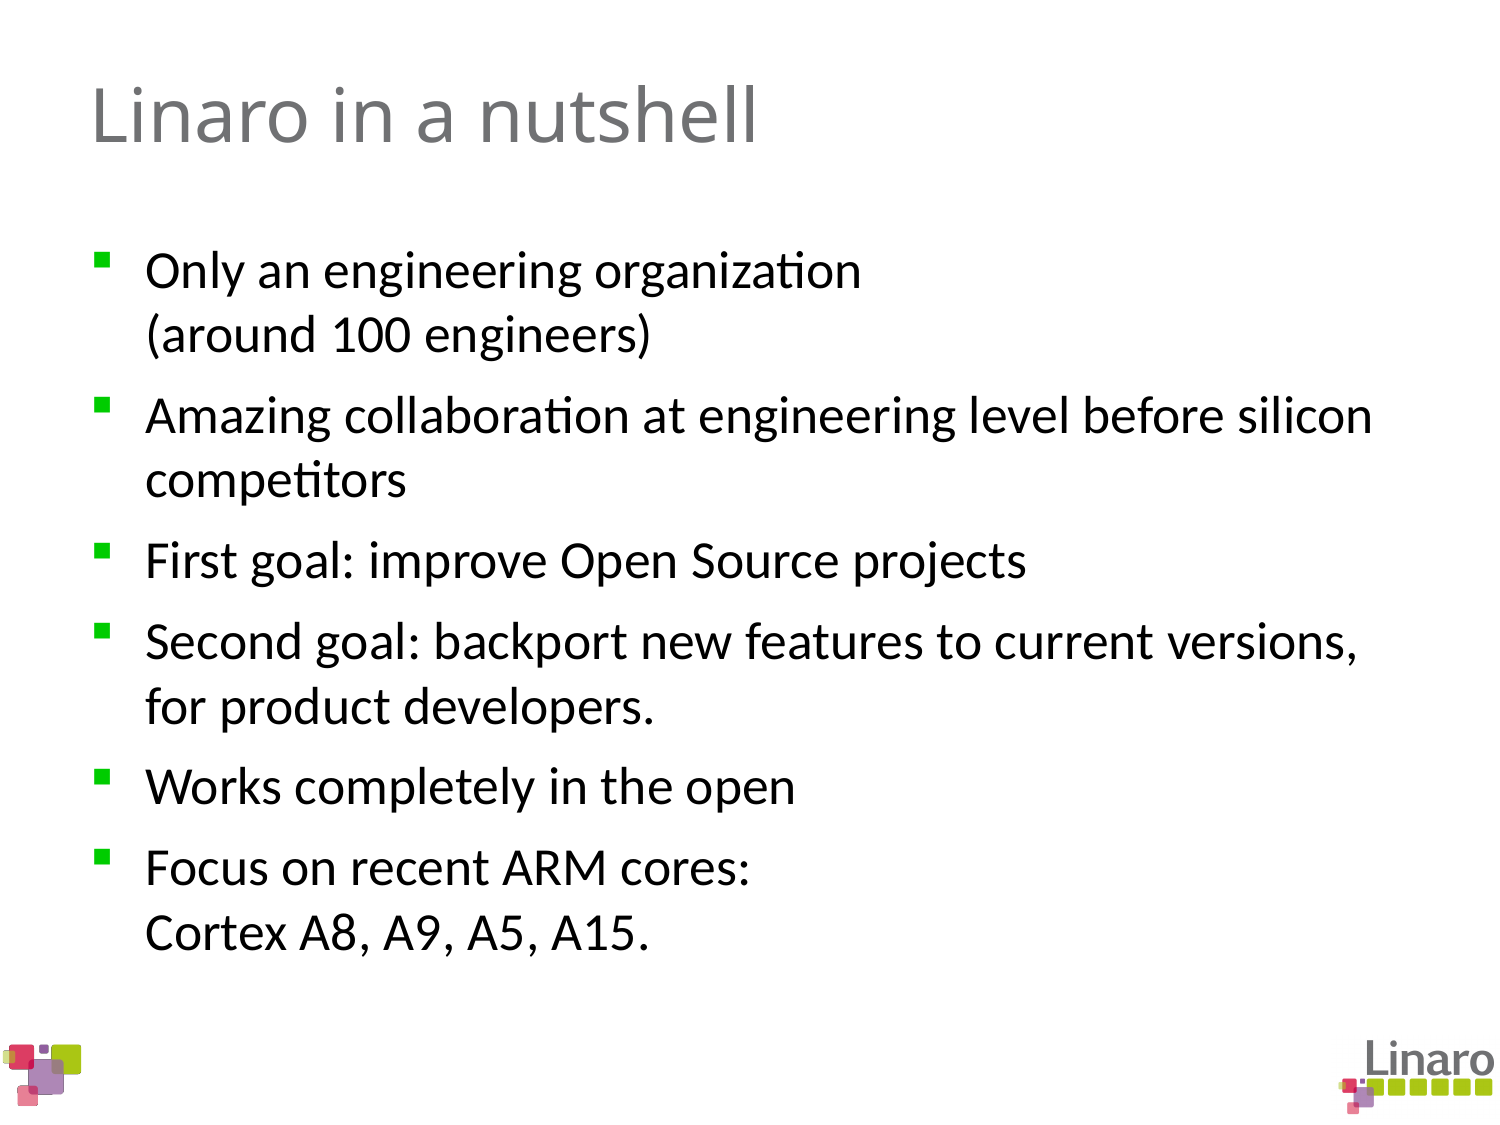

# Linaro in a nutshell
Only an engineering organization
(around 100 engineers)
Amazing collaboration at engineering level before silicon competitors
First goal: improve Open Source projects
Second goal: backport new features to current versions, for product developers.
Works completely in the open
Focus on recent ARM cores:
Cortex A8, A9, A5, A15.